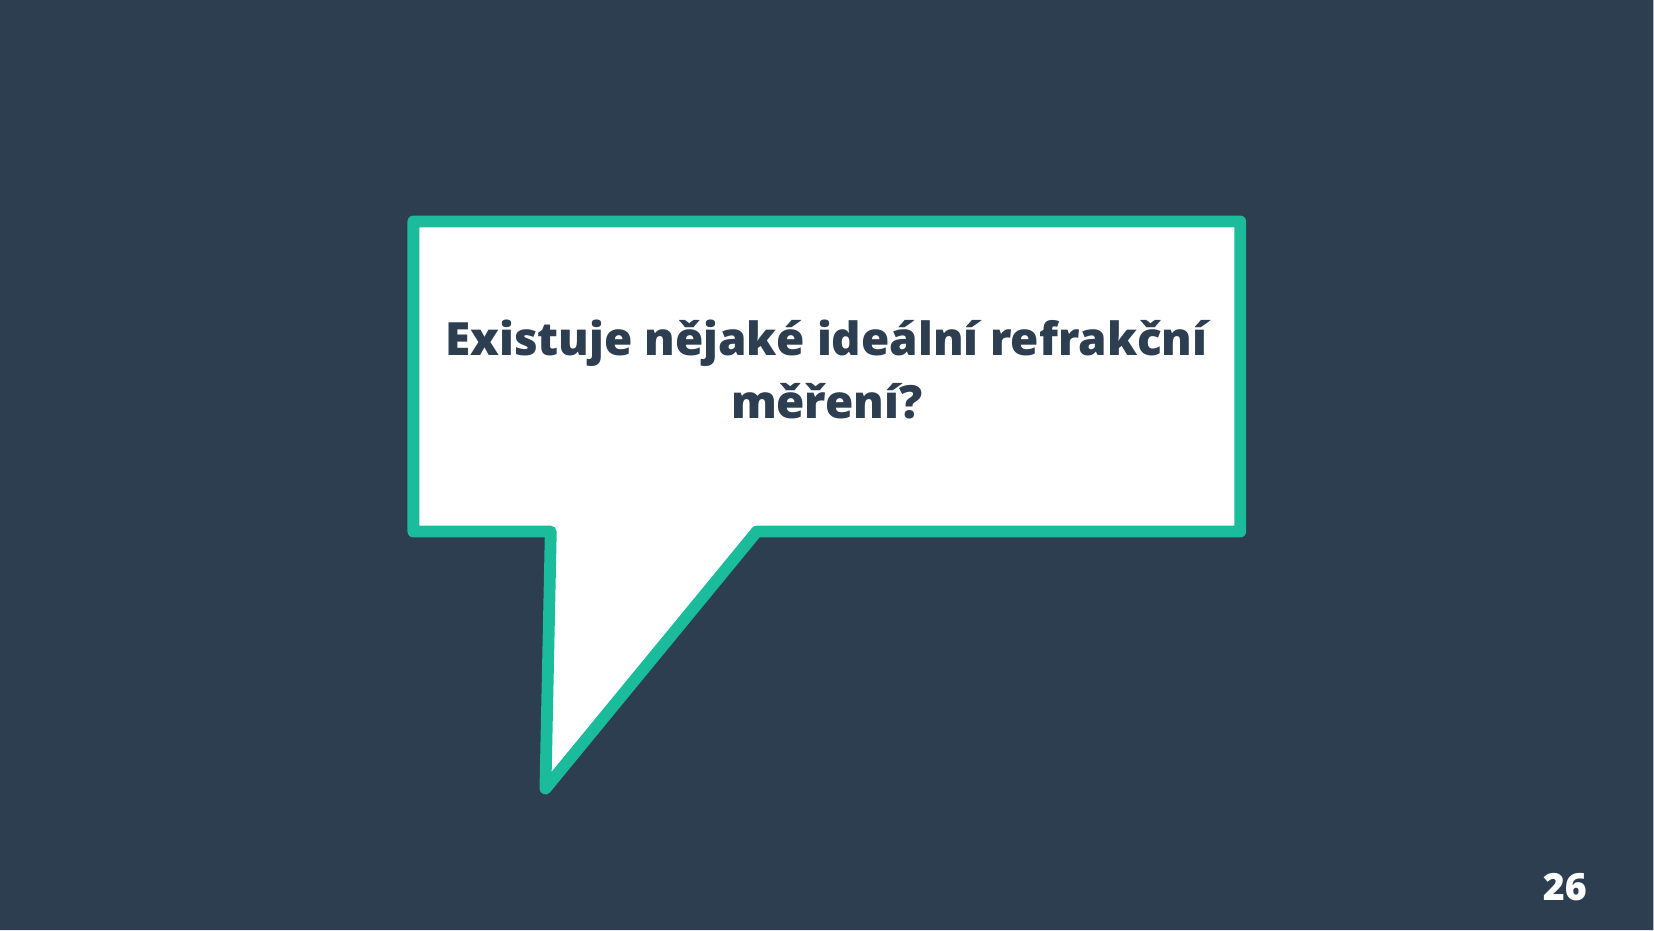

# Existuje nějaké ideální refrakční měření?
26